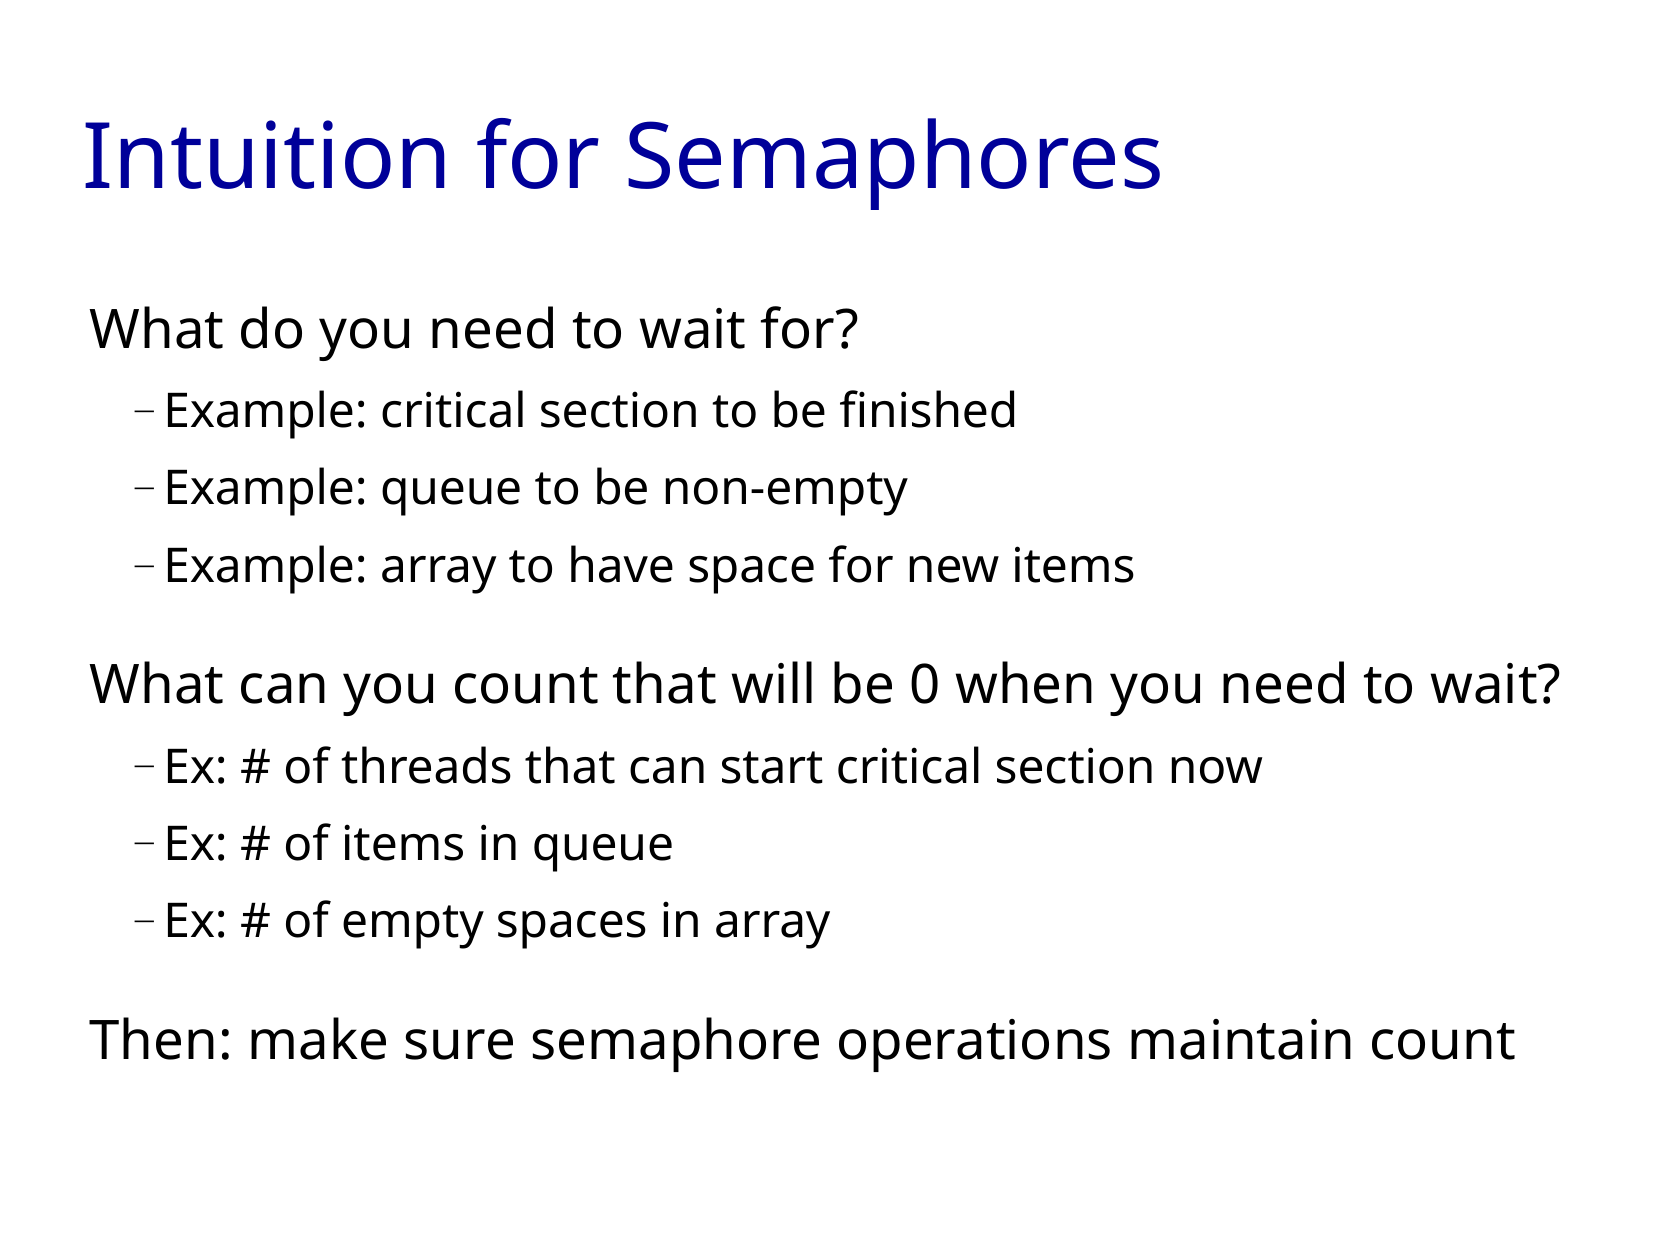

# Intuition for Semaphores
What do you need to wait for?
Example: critical section to be finished
Example: queue to be non-empty
Example: array to have space for new items
What can you count that will be 0 when you need to wait?
Ex: # of threads that can start critical section now
Ex: # of items in queue
Ex: # of empty spaces in array
Then: make sure semaphore operations maintain count